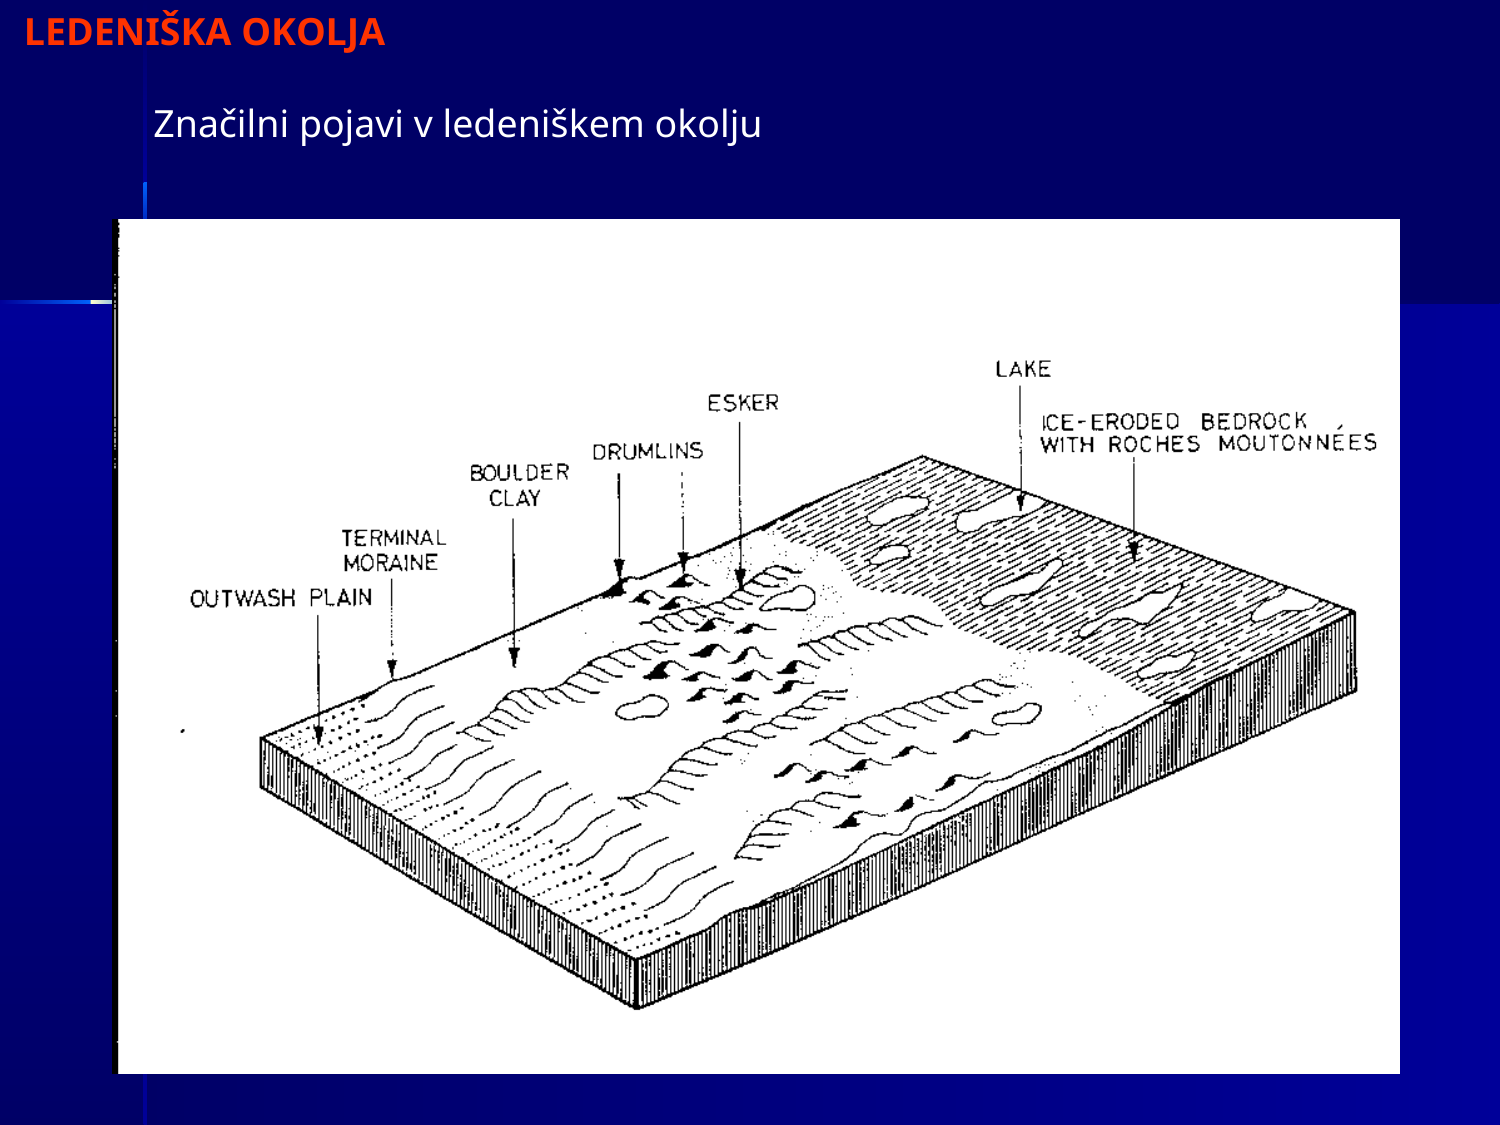

LEDENIŠKA OKOLJA
Značilni pojavi v ledeniškem okolju